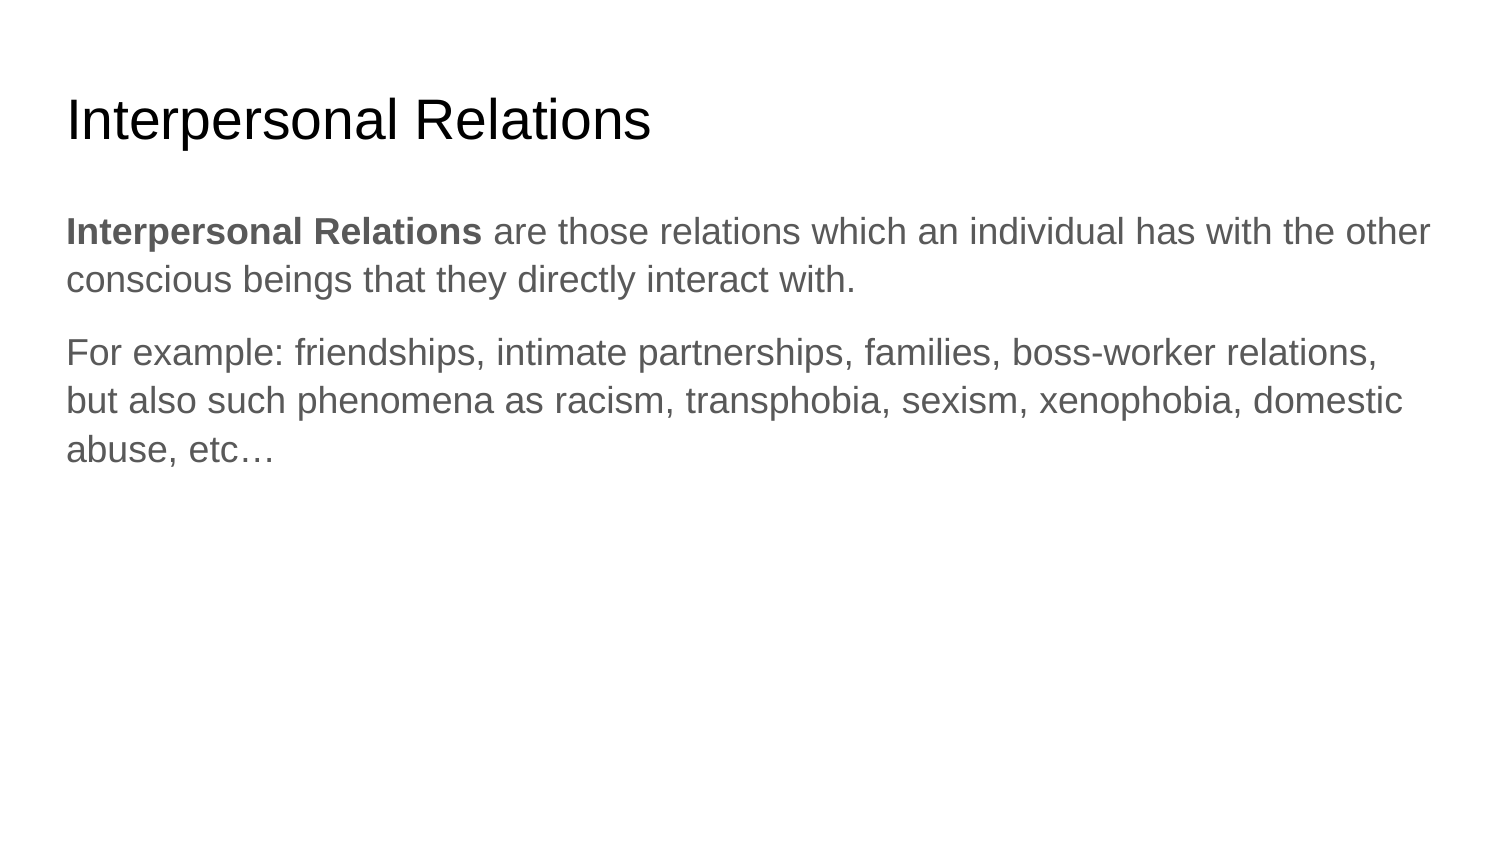

# Interpersonal Relations
Interpersonal Relations are those relations which an individual has with the other conscious beings that they directly interact with.
For example: friendships, intimate partnerships, families, boss-worker relations, but also such phenomena as racism, transphobia, sexism, xenophobia, domestic abuse, etc…